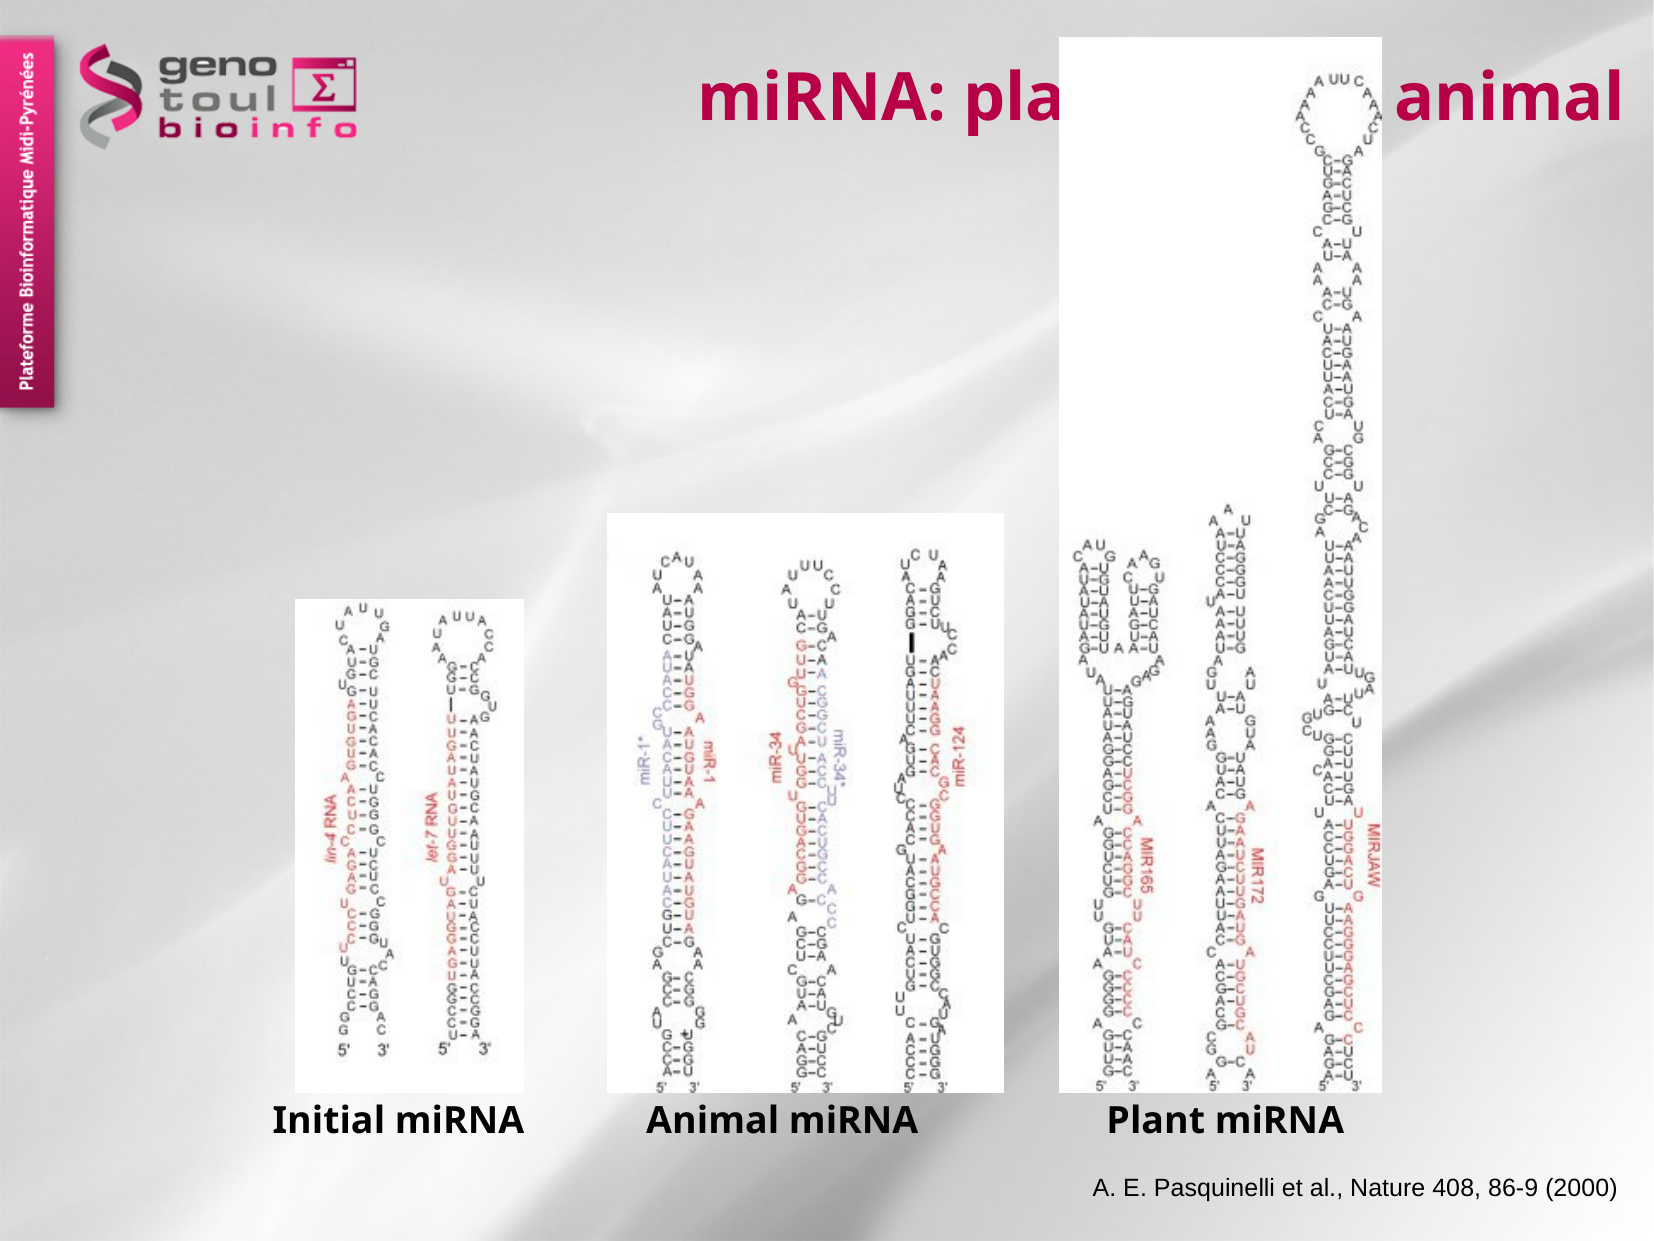

# miRNA: plants versus animal
Initial miRNA
Animal miRNA
Plant miRNA
A. E. Pasquinelli et al., Nature 408, 86-9 (2000)